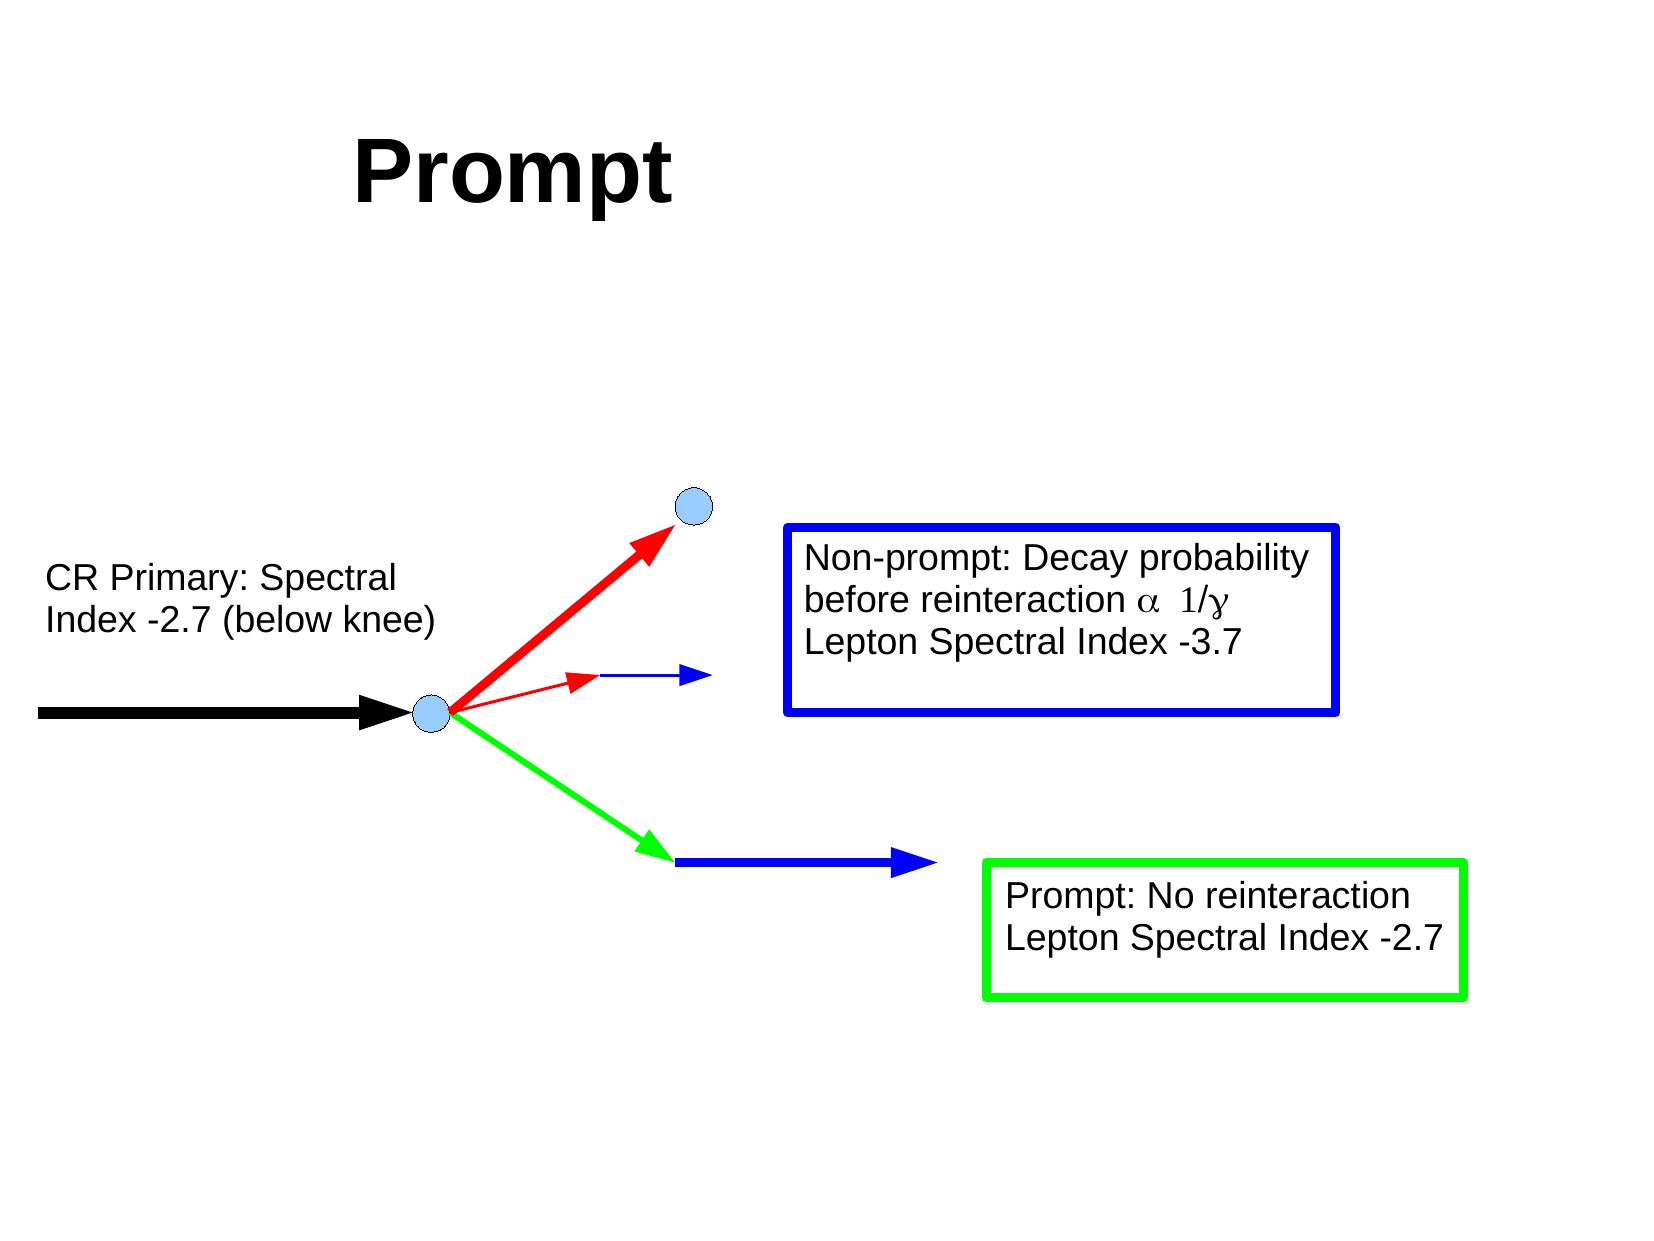

Prompt
Non-prompt: Decay probability
before reinteraction a 1/g
Lepton Spectral Index -3.7
CR Primary: Spectral
Index -2.7 (below knee)
Prompt: No reinteraction
Lepton Spectral Index -2.7